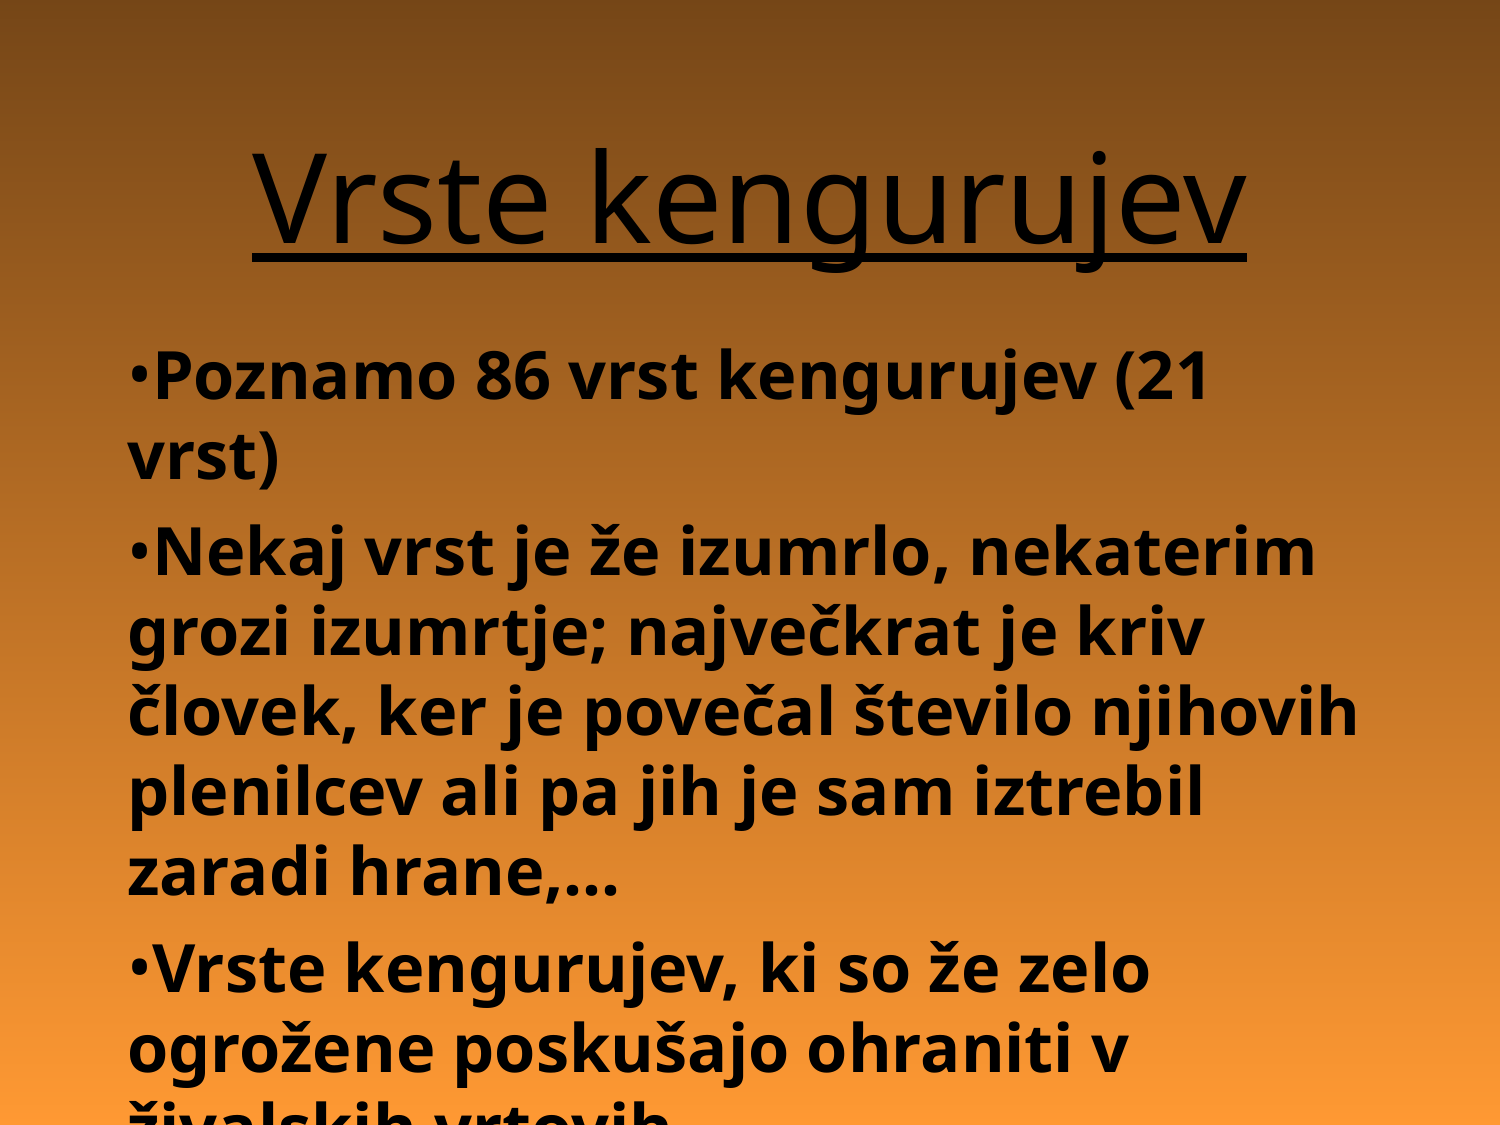

# Vrste kengurujev
Poznamo 86 vrst kengurujev (21 vrst)
Nekaj vrst je že izumrlo, nekaterim grozi izumrtje; največkrat je kriv človek, ker je povečal število njihovih plenilcev ali pa jih je sam iztrebil zaradi hrane,…
Vrste kengurujev, ki so že zelo ogrožene poskušajo ohraniti v živalskih vrtovih